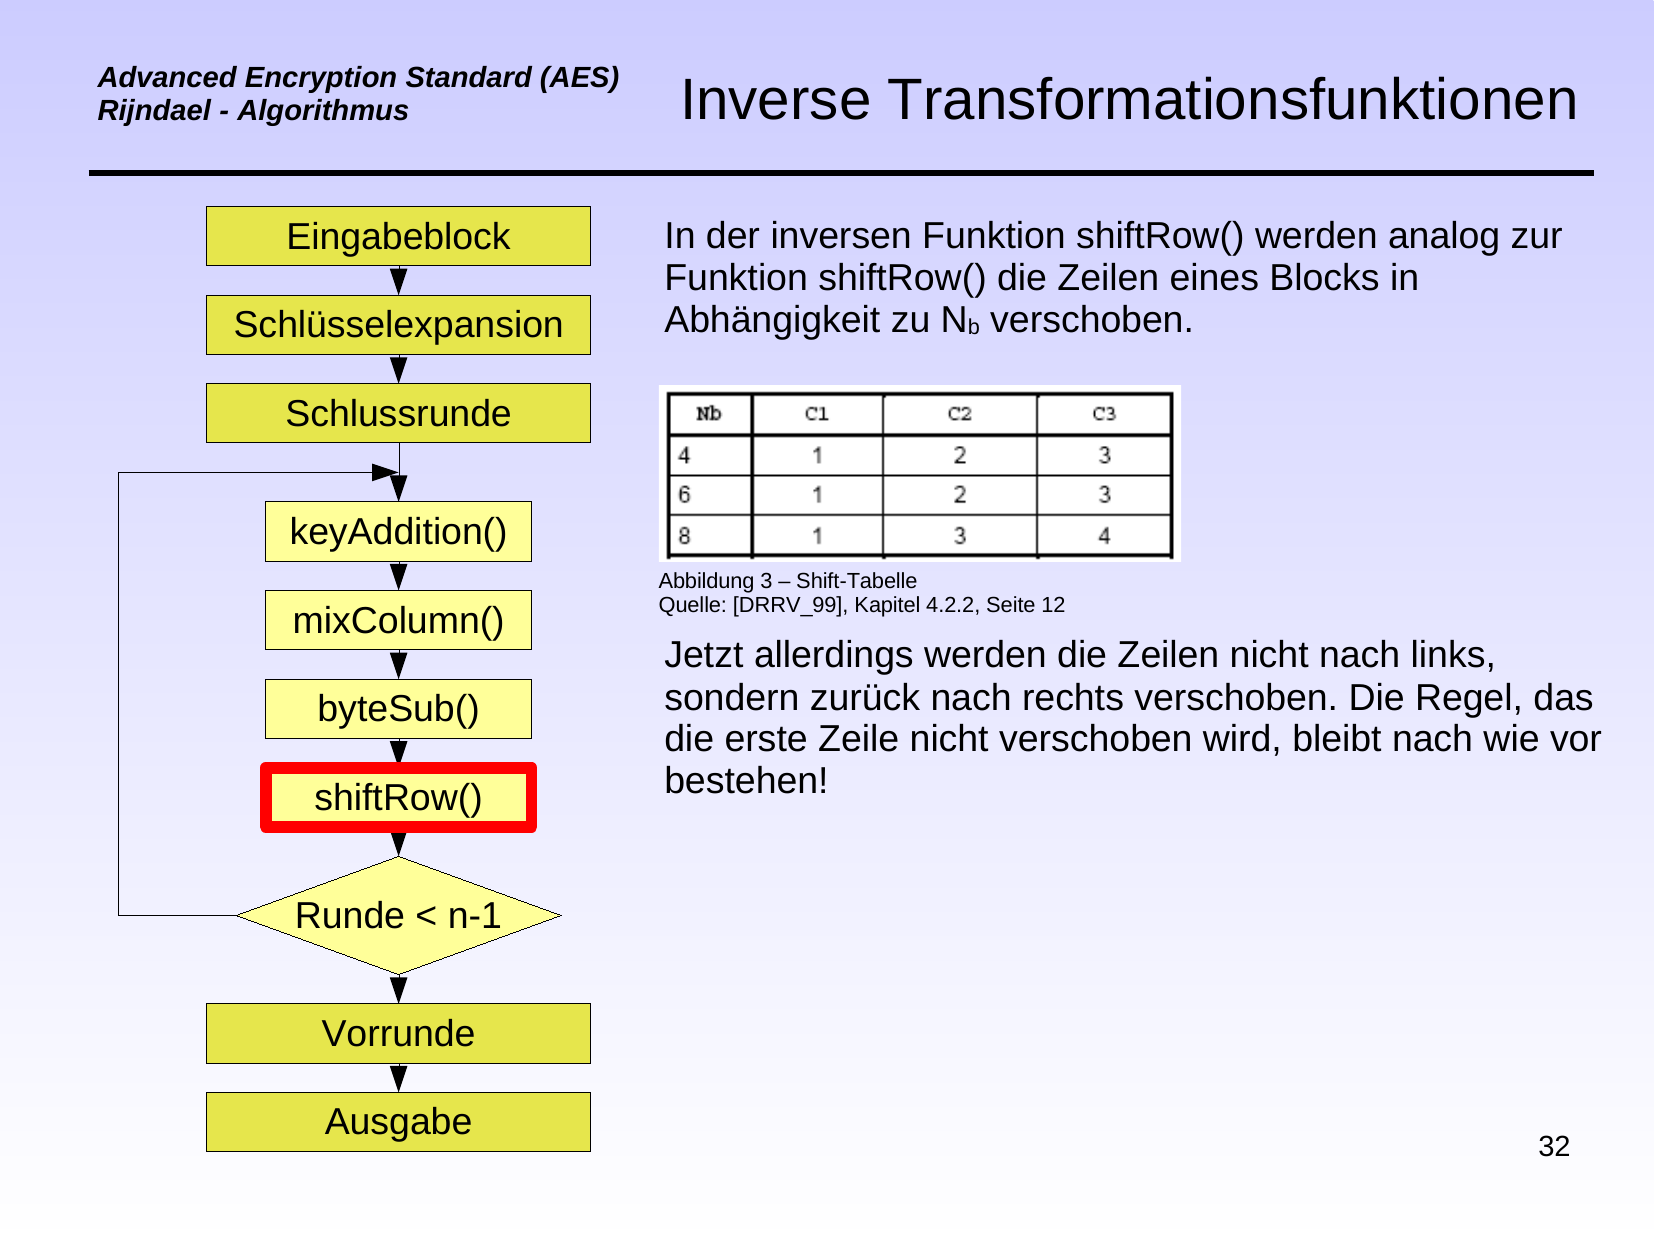

Advanced Encryption Standard (AES)
Rijndael - Algorithmus
Inverse Transformationsfunktionen
Eingabeblock
In der inversen Funktion shiftRow() werden analog zur Funktion shiftRow() die Zeilen eines Blocks in Abhängigkeit zu Nb verschoben.
Jetzt allerdings werden die Zeilen nicht nach links, sondern zurück nach rechts verschoben. Die Regel, das die erste Zeile nicht verschoben wird, bleibt nach wie vor bestehen!
Schlüsselexpansion
Schlussrunde
keyAddition()
Abbildung 3 – Shift-Tabelle
Quelle: [DRRV_99], Kapitel 4.2.2, Seite 12
mixColumn()
byteSub()
shiftRow()
Runde < n-1
Vorrunde
Ausgabe
32